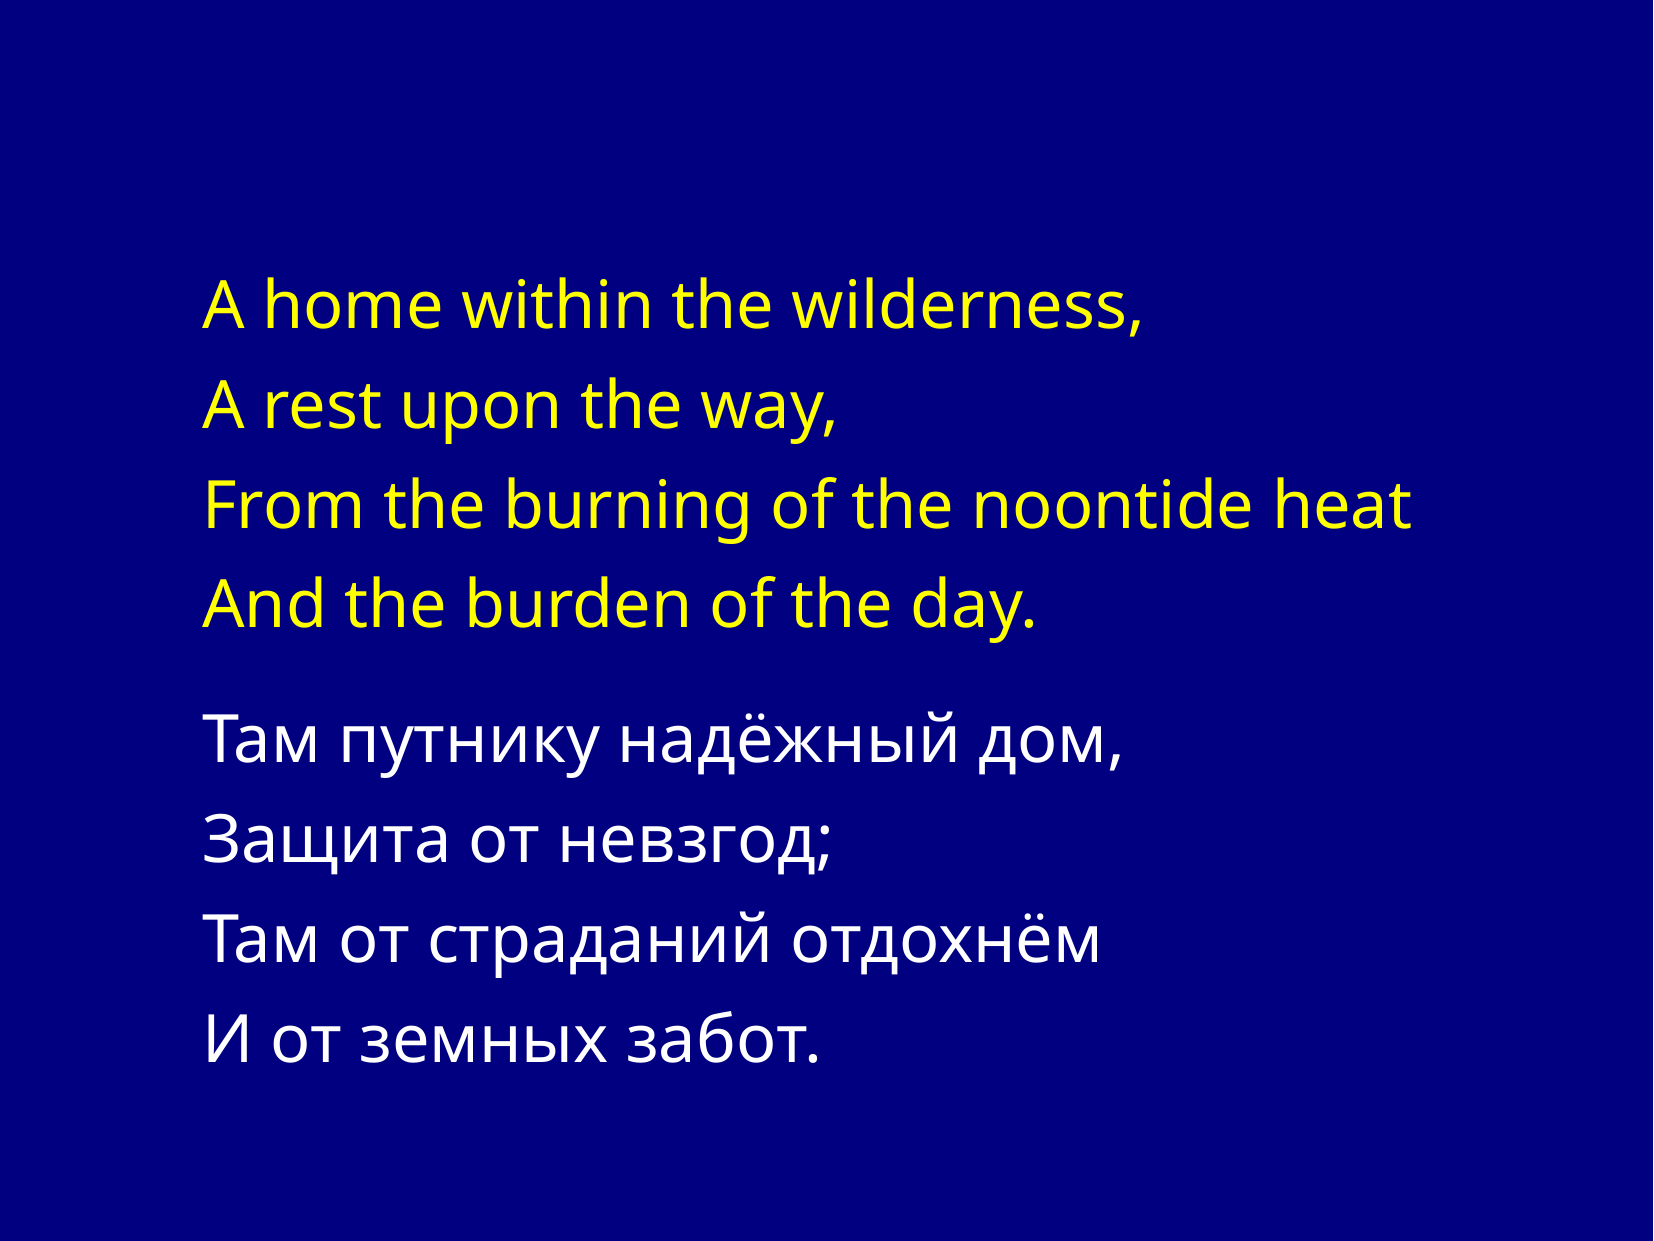

A home within the wilderness,
	A rest upon the way,
	From the burning of the noontide heat
	And the burden of the day.
	Там путнику надёжный дом,
	Защита от невзгод;
	Там от страданий отдохнём
	И от земных забот.